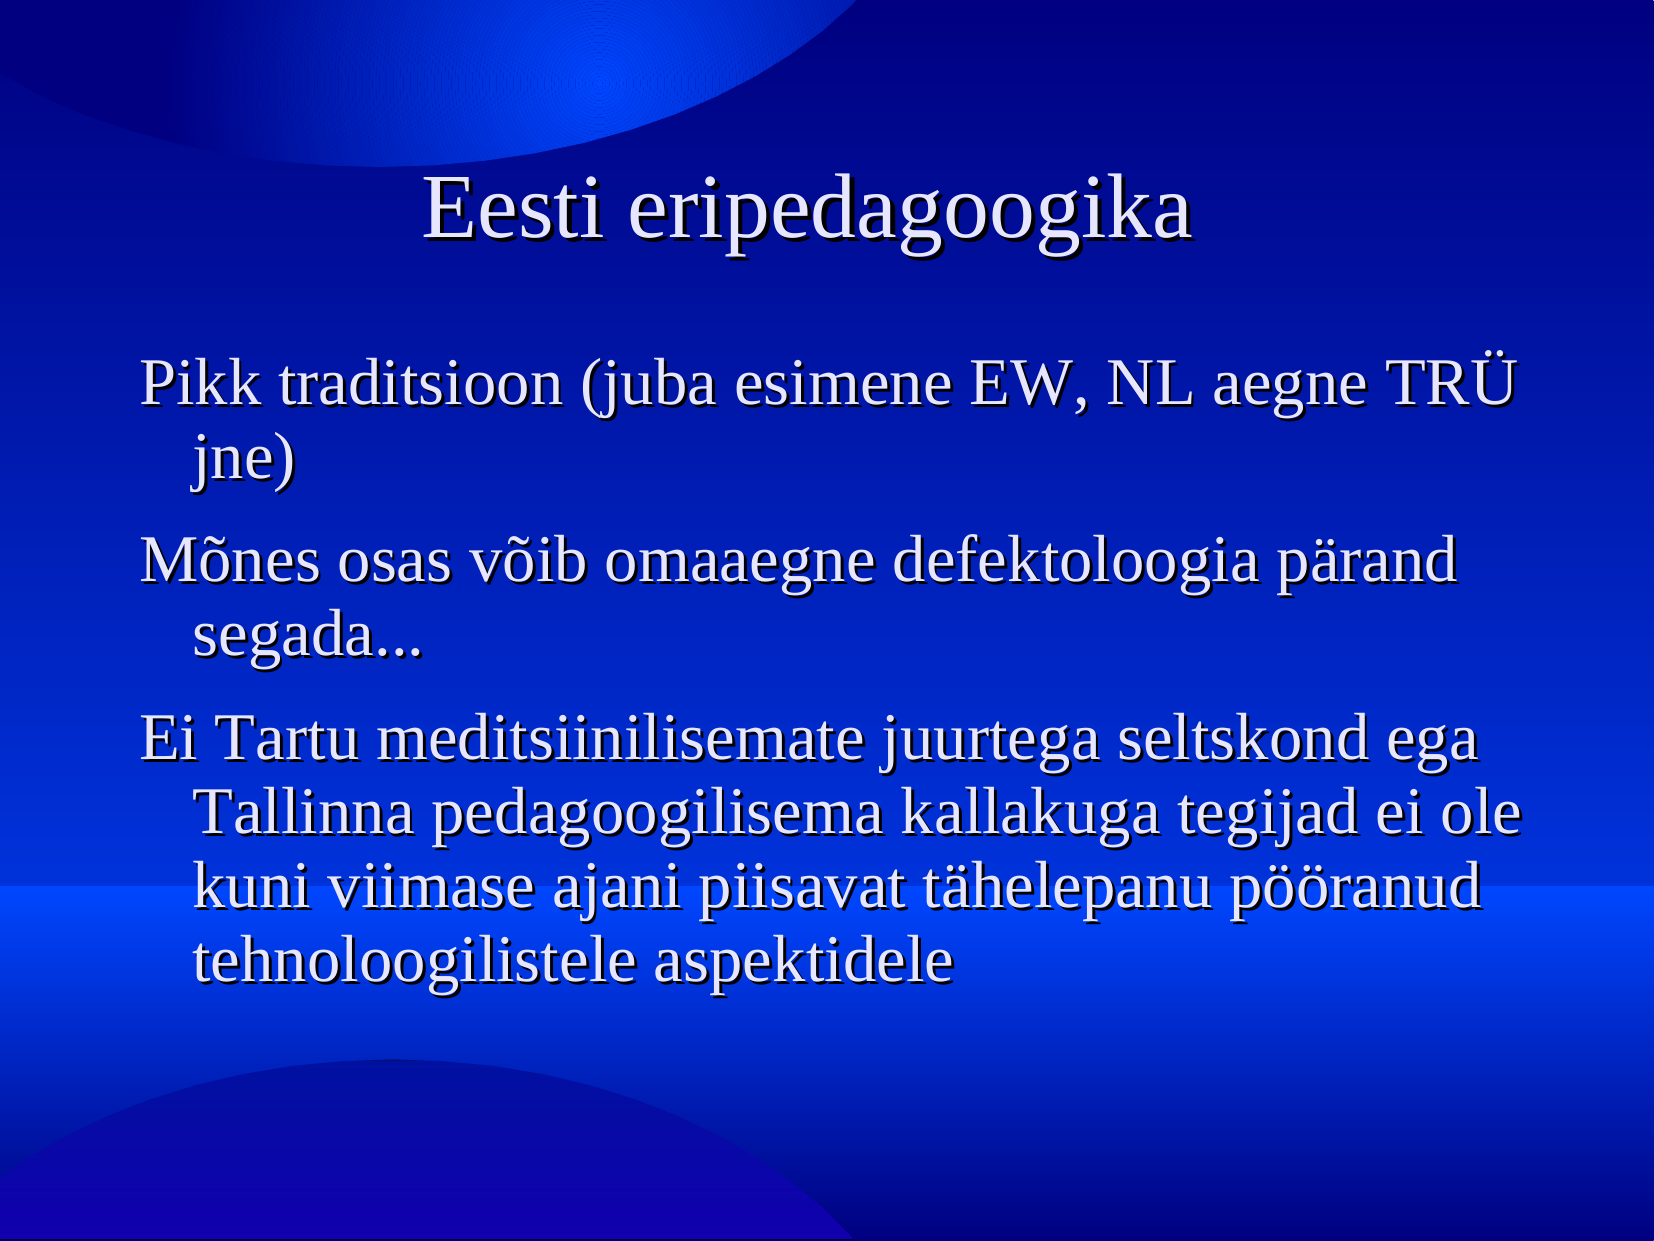

# Eesti eripedagoogika
Pikk traditsioon (juba esimene EW, NL aegne TRÜ jne)
Mõnes osas võib omaaegne defektoloogia pärand segada...
Ei Tartu meditsiinilisemate juurtega seltskond ega Tallinna pedagoogilisema kallakuga tegijad ei ole kuni viimase ajani piisavat tähelepanu pööranud tehnoloogilistele aspektidele